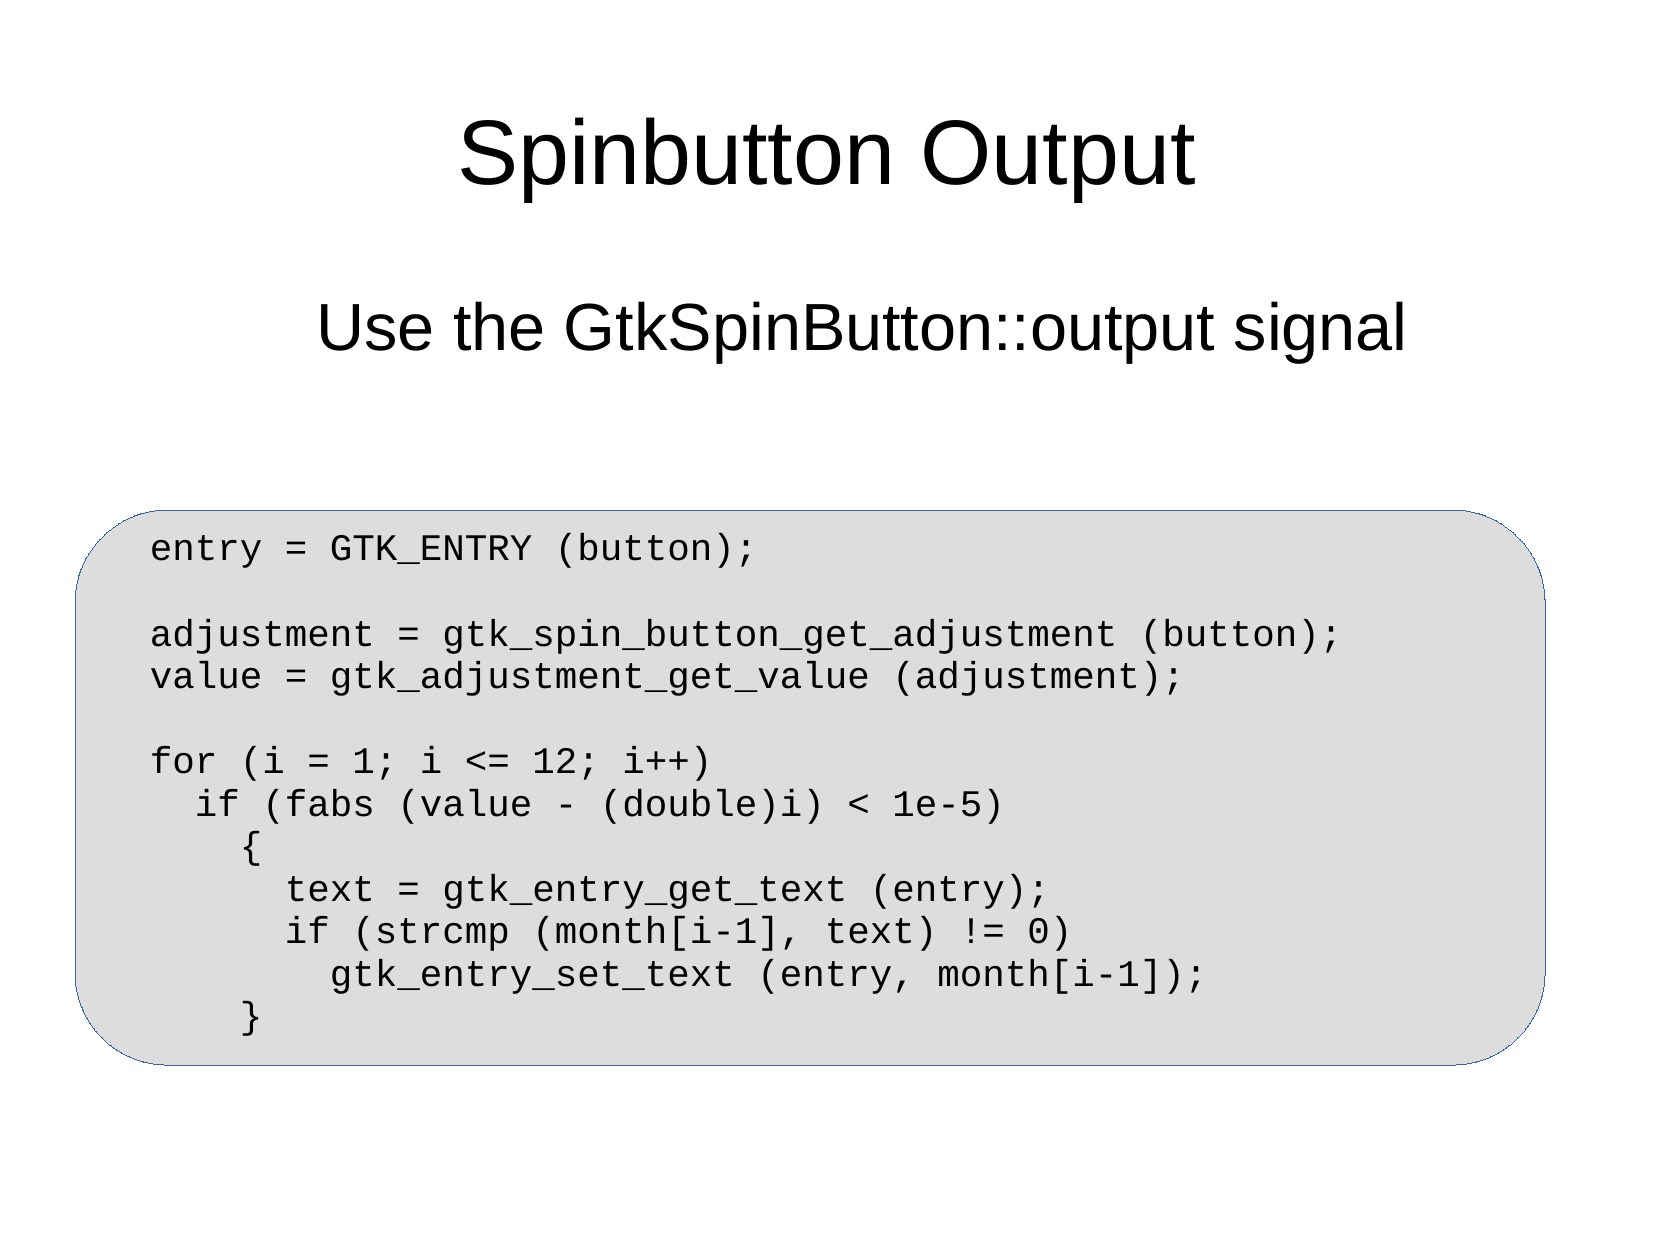

# Spinbutton Output
Use the GtkSpinButton::output signal
entry = GTK_ENTRY (button);
adjustment = gtk_spin_button_get_adjustment (button);
value = gtk_adjustment_get_value (adjustment);
for (i = 1; i <= 12; i++)
 if (fabs (value - (double)i) < 1e-5)
 {
 text = gtk_entry_get_text (entry);
 if (strcmp (month[i-1], text) != 0)
 gtk_entry_set_text (entry, month[i-1]);
 }